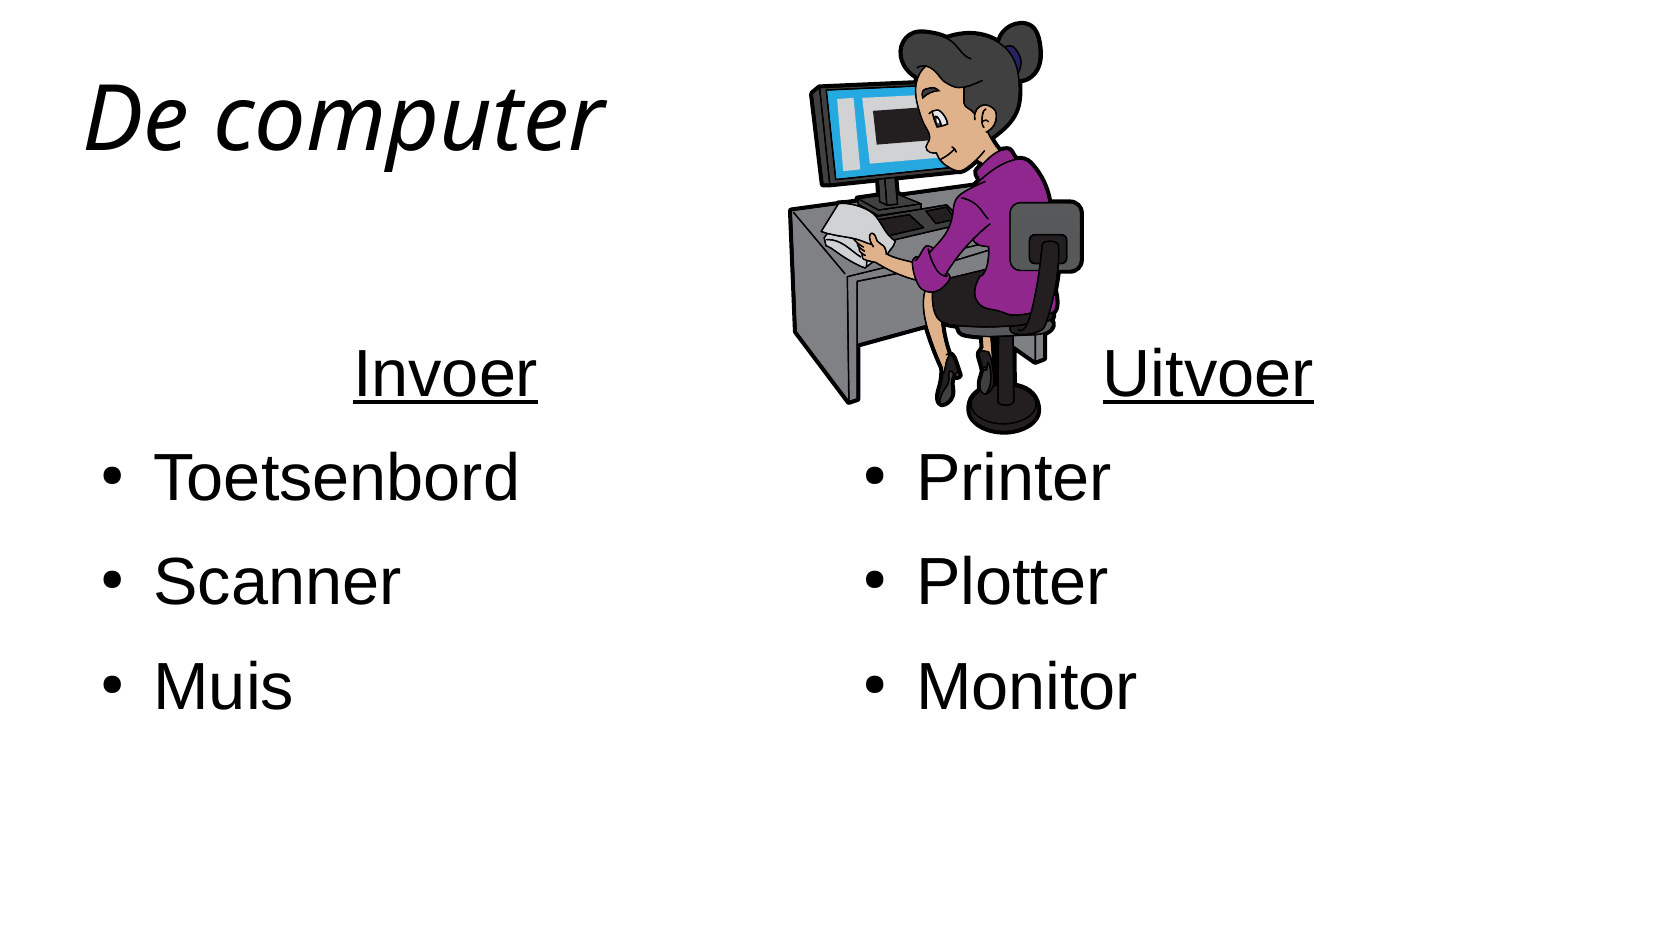

# De computer
Invoer
Toetsenbord
Scanner
Muis
Uitvoer
Printer
Plotter
Monitor